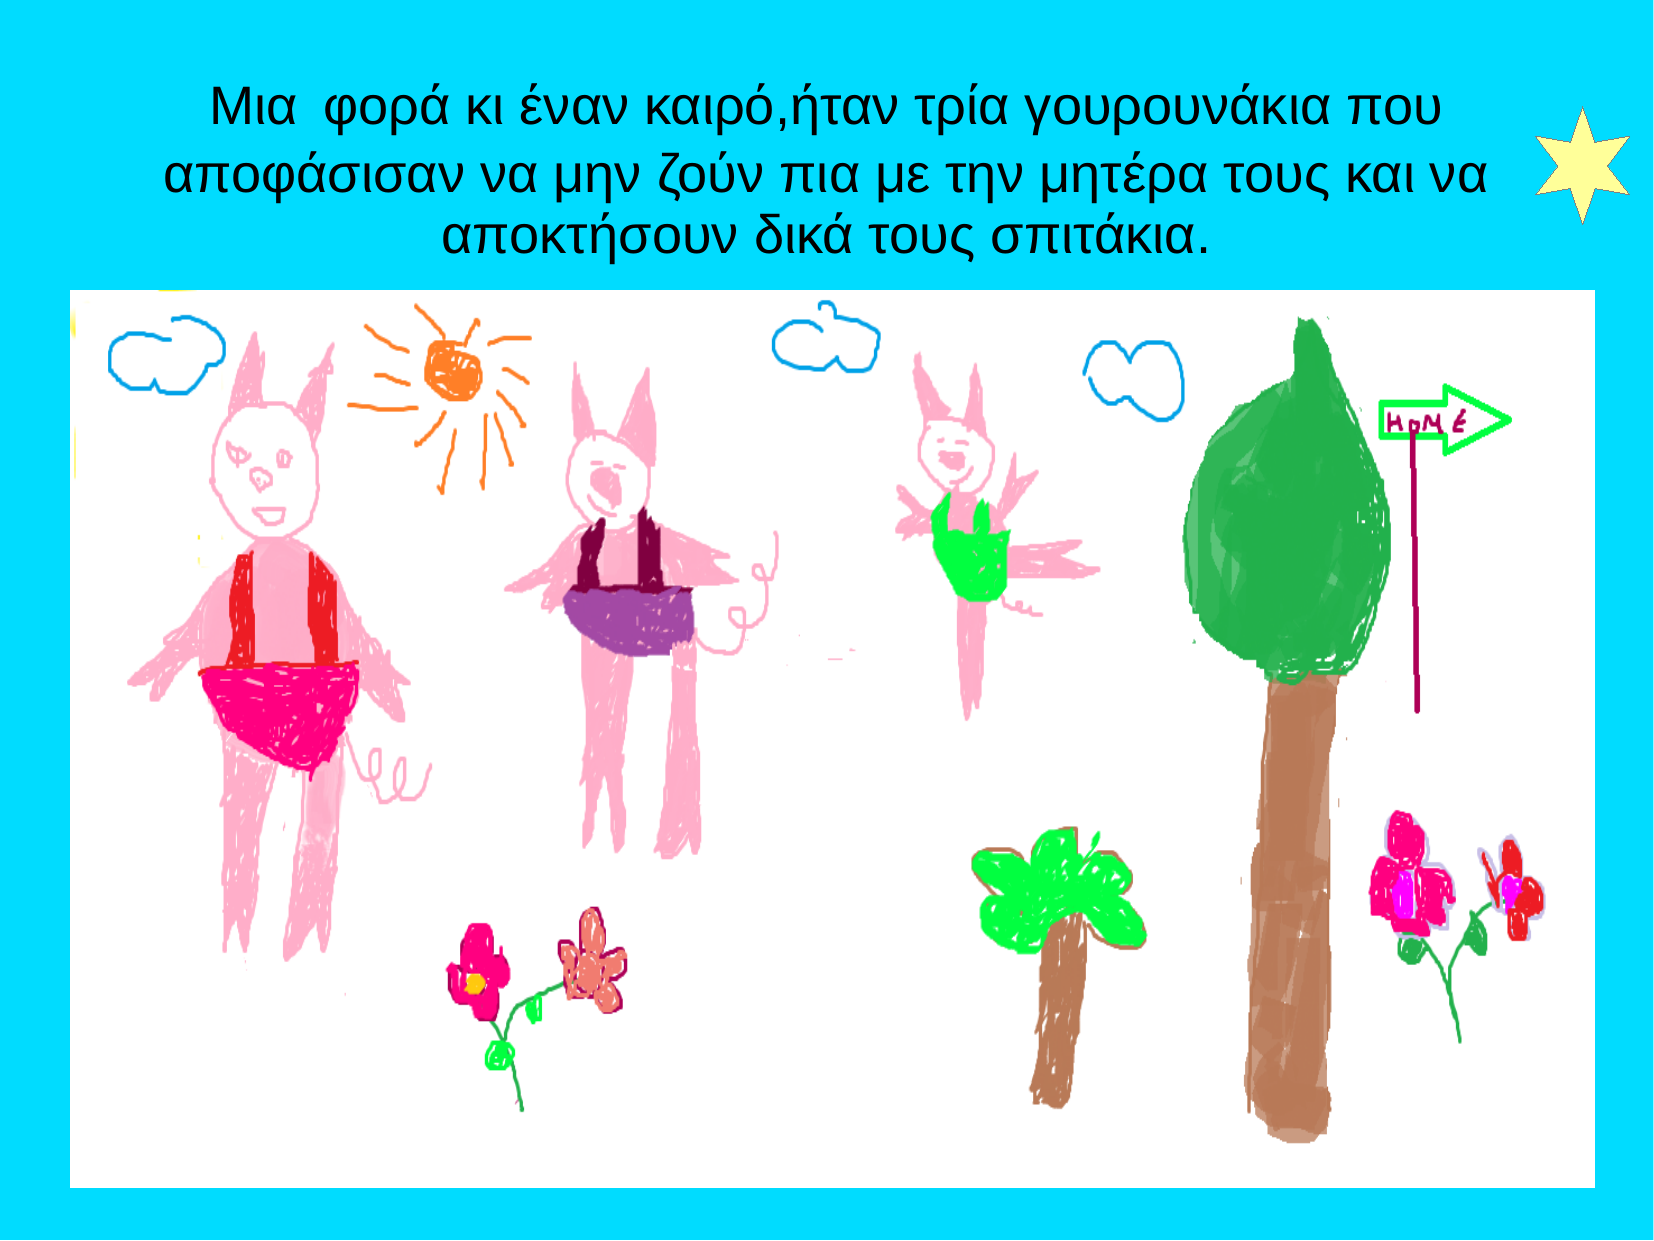

# Μια φορά κι έναν καιρό,ήταν τρία γουρουνάκια που αποφάσισαν να μην ζούν πια με την μητέρα τους και να αποκτήσουν δικά τους σπιτάκια.